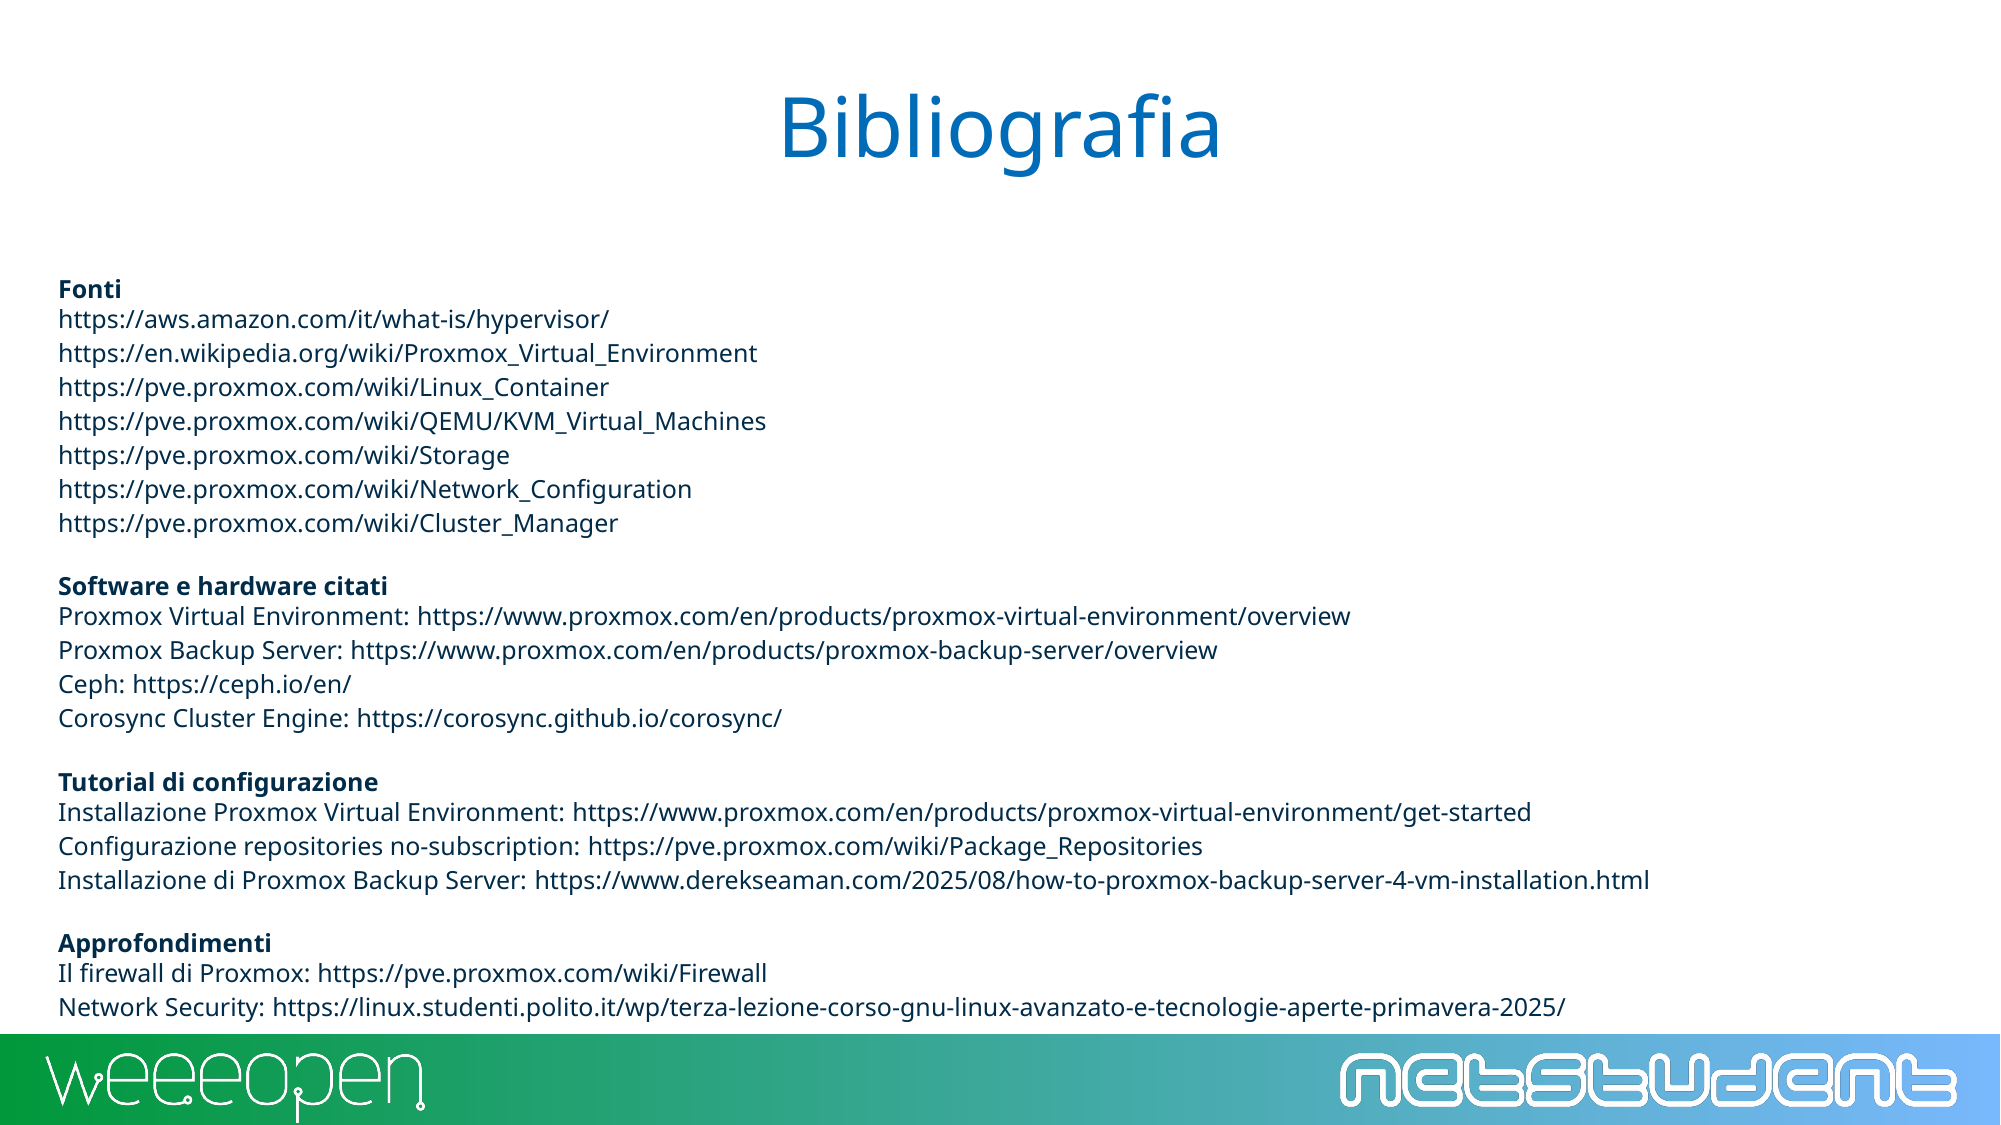

# Bibliografia
Fonti
https://aws.amazon.com/it/what-is/hypervisor/
https://en.wikipedia.org/wiki/Proxmox_Virtual_Environment
https://pve.proxmox.com/wiki/Linux_Container
https://pve.proxmox.com/wiki/QEMU/KVM_Virtual_Machines
https://pve.proxmox.com/wiki/Storage
https://pve.proxmox.com/wiki/Network_Configuration
https://pve.proxmox.com/wiki/Cluster_Manager
Software e hardware citati
Proxmox Virtual Environment: https://www.proxmox.com/en/products/proxmox-virtual-environment/overview
Proxmox Backup Server: https://www.proxmox.com/en/products/proxmox-backup-server/overview
Ceph: https://ceph.io/en/
Corosync Cluster Engine: https://corosync.github.io/corosync/
Tutorial di configurazione
Installazione Proxmox Virtual Environment: https://www.proxmox.com/en/products/proxmox-virtual-environment/get-started
Configurazione repositories no-subscription: https://pve.proxmox.com/wiki/Package_Repositories
Installazione di Proxmox Backup Server: https://www.derekseaman.com/2025/08/how-to-proxmox-backup-server-4-vm-installation.html
Approfondimenti
Il firewall di Proxmox: https://pve.proxmox.com/wiki/Firewall
Network Security: https://linux.studenti.polito.it/wp/terza-lezione-corso-gnu-linux-avanzato-e-tecnologie-aperte-primavera-2025/